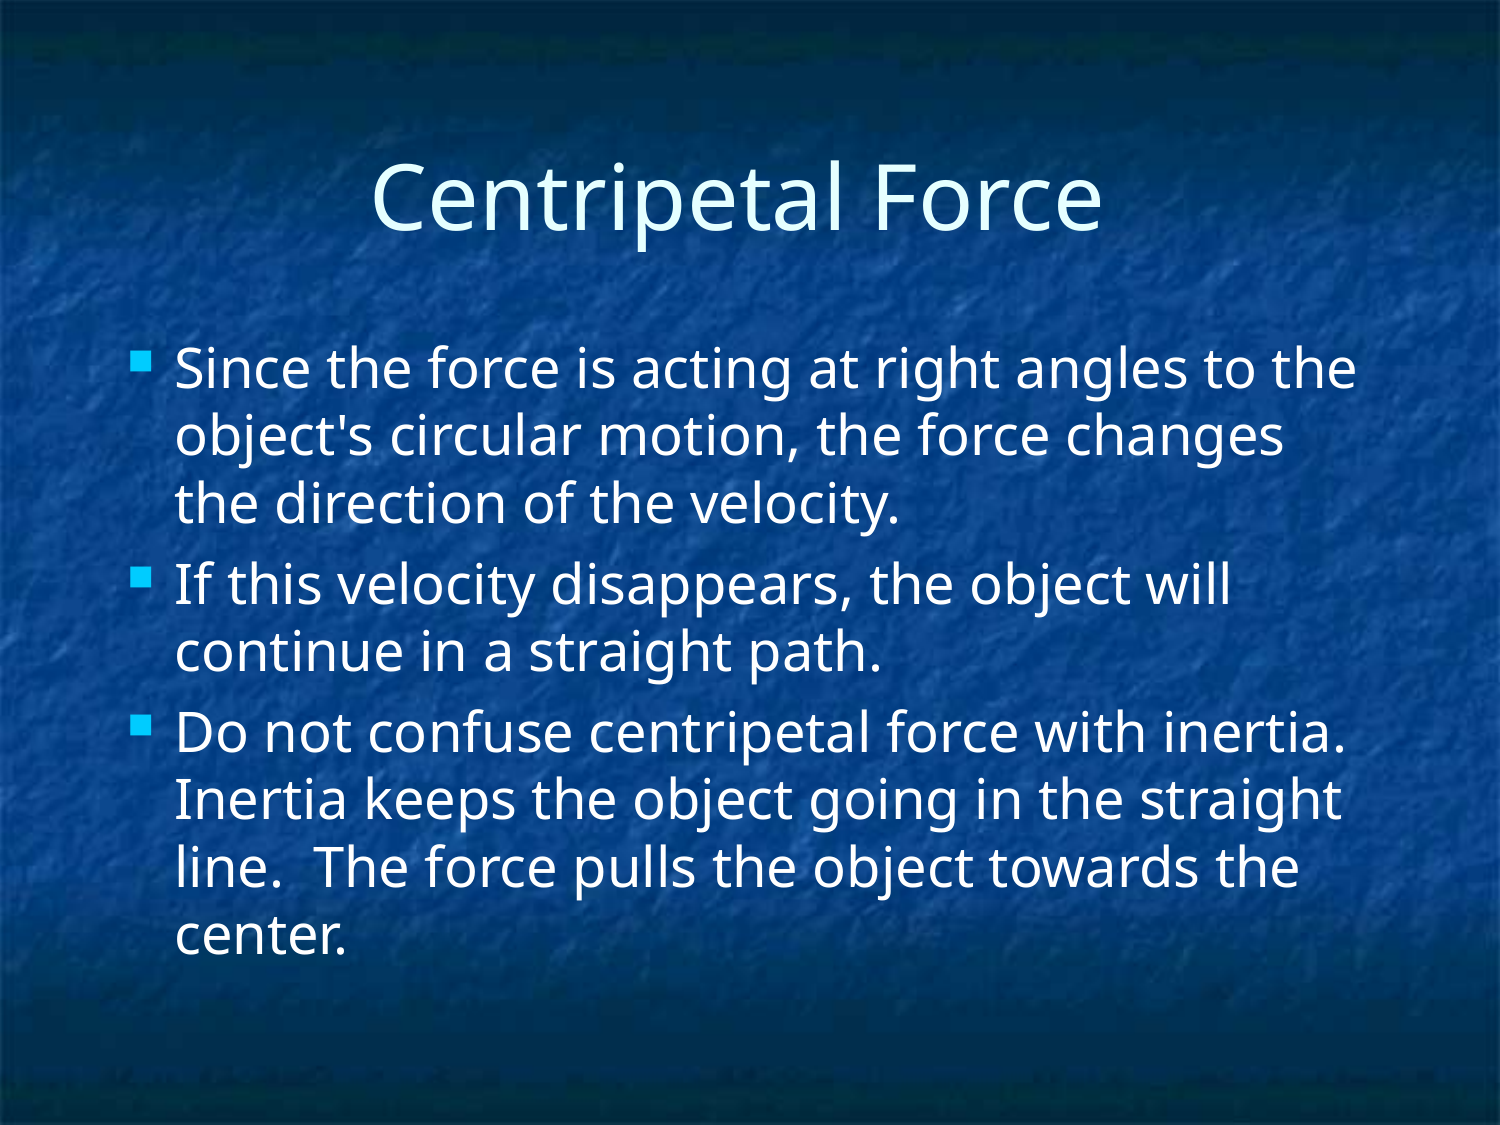

# Centripetal Force
Since the force is acting at right angles to the object's circular motion, the force changes the direction of the velocity.
If this velocity disappears, the object will continue in a straight path.
Do not confuse centripetal force with inertia. Inertia keeps the object going in the straight line. The force pulls the object towards the center.